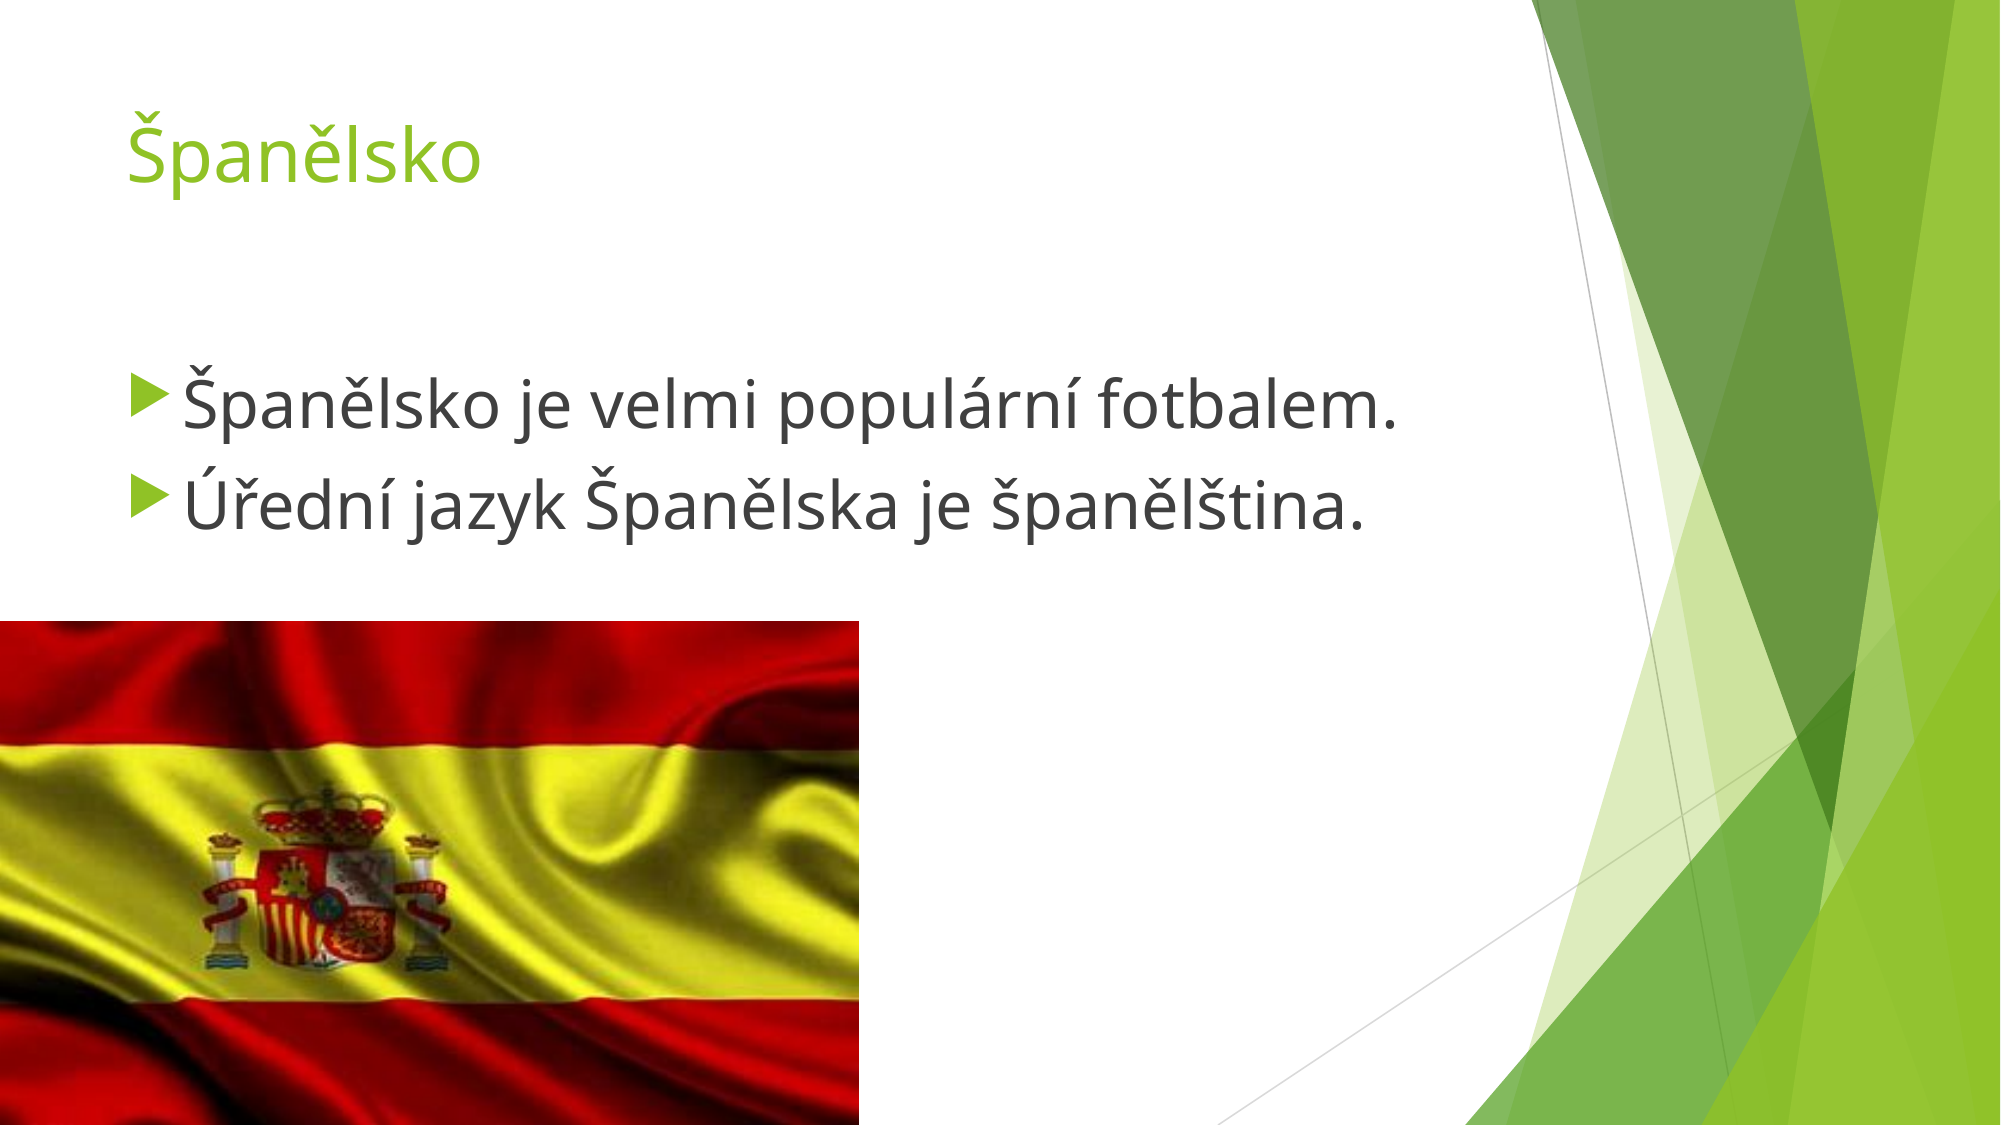

# Španělsko
Španělsko je velmi populární fotbalem.
Úřední jazyk Španělska je španělština.